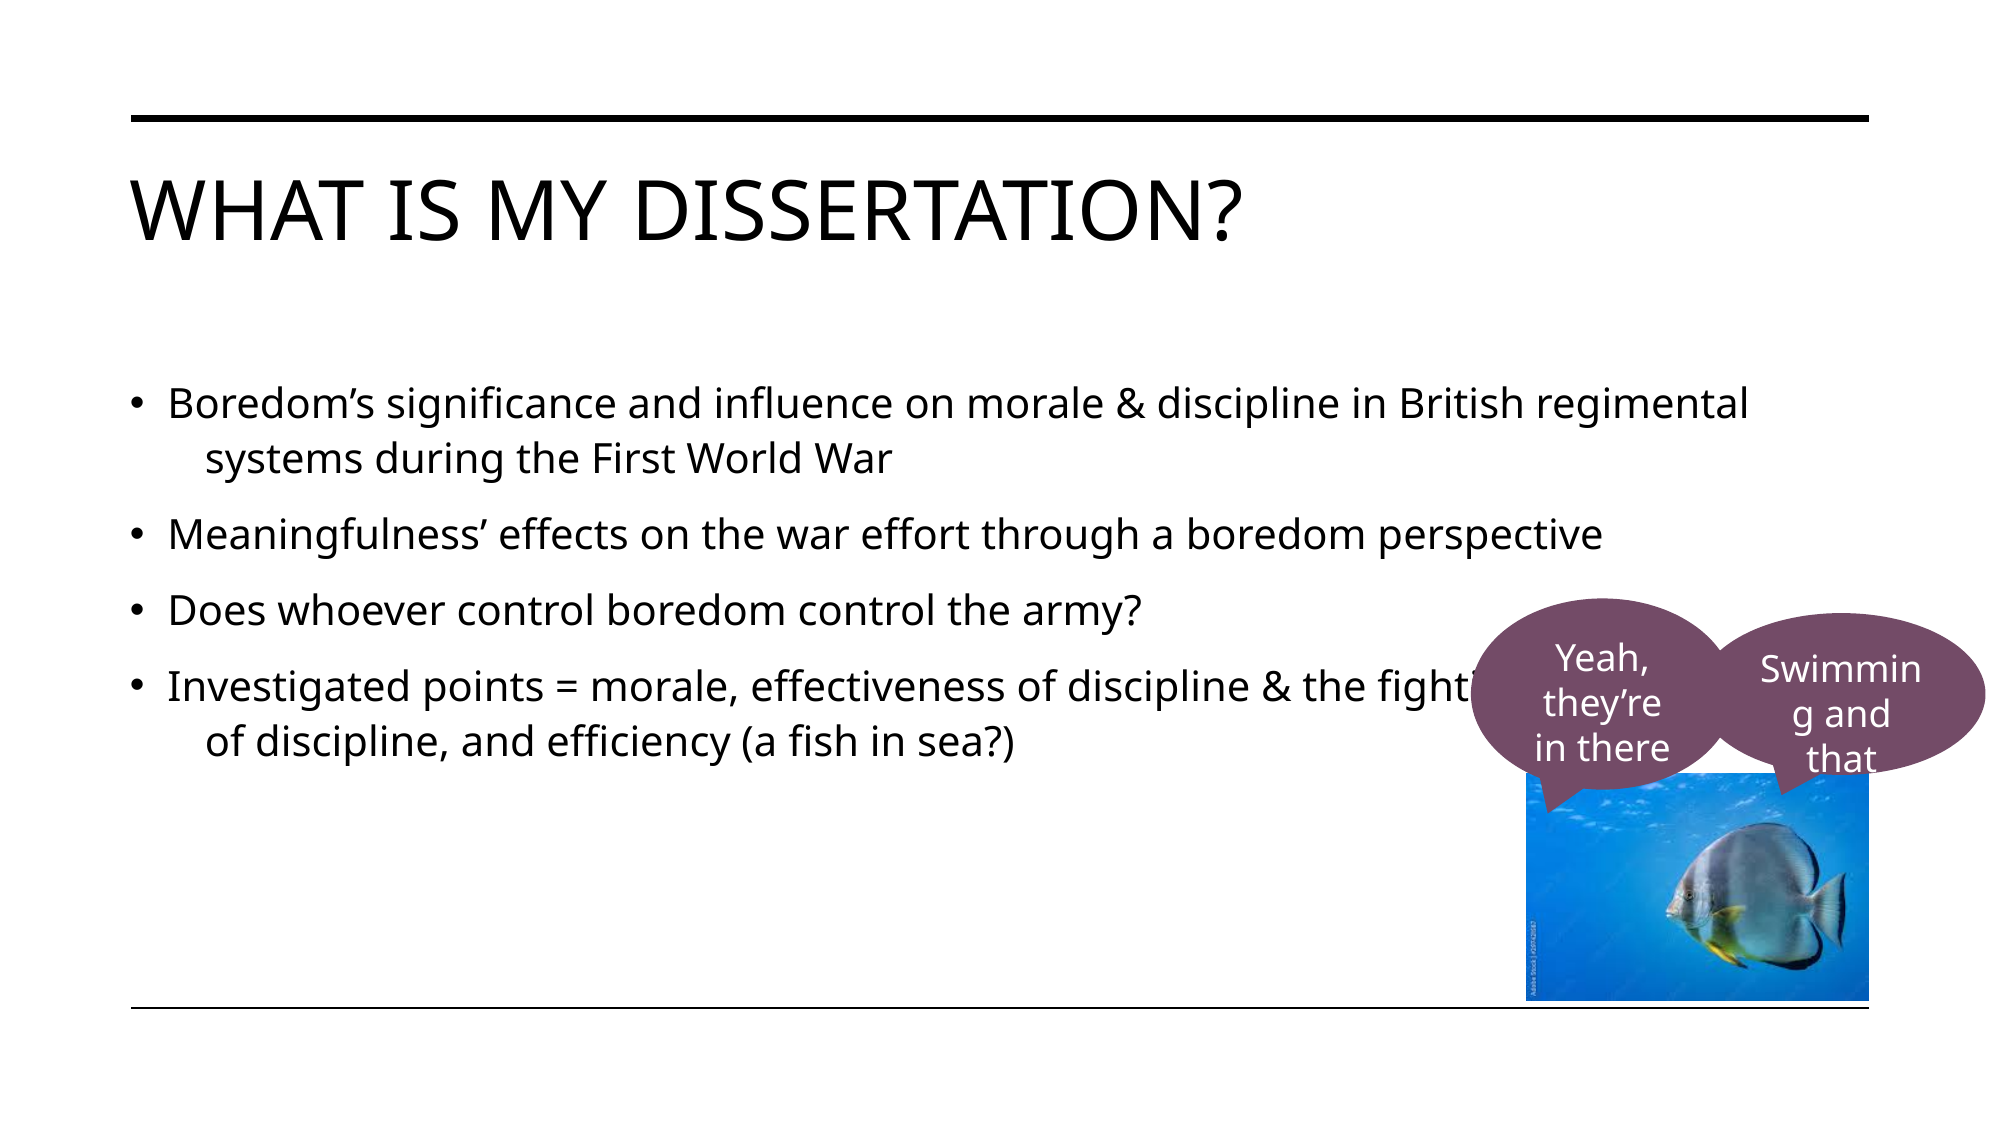

# What is my dissertation?
Boredom’s significance and influence on morale & discipline in British regimental systems during the First World War
Meaningfulness’ effects on the war effort through a boredom perspective
Does whoever control boredom control the army?
Investigated points = morale, effectiveness of discipline & the fighting spirit, necessity of discipline, and efficiency (a fish in sea?)
Yeah, they’re in there
Swimming and that